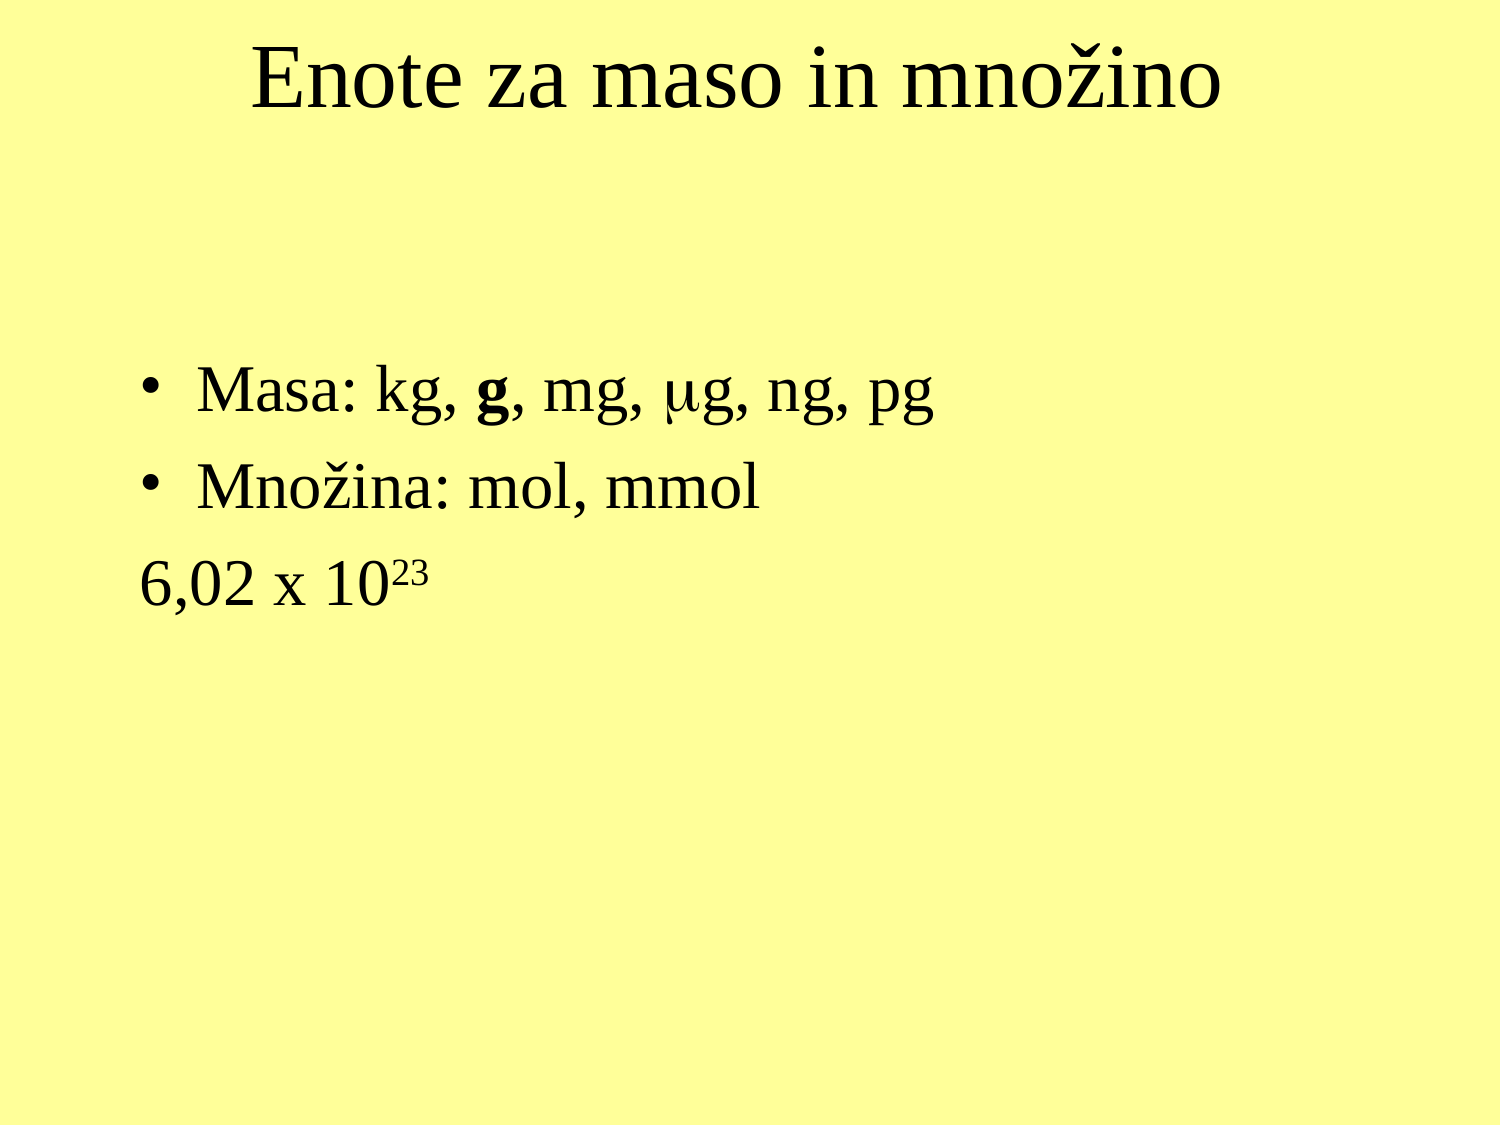

# Enote za maso in množino
Masa: kg, g, mg, g, ng, pg
Množina: mol, mmol
6,02 x 1023